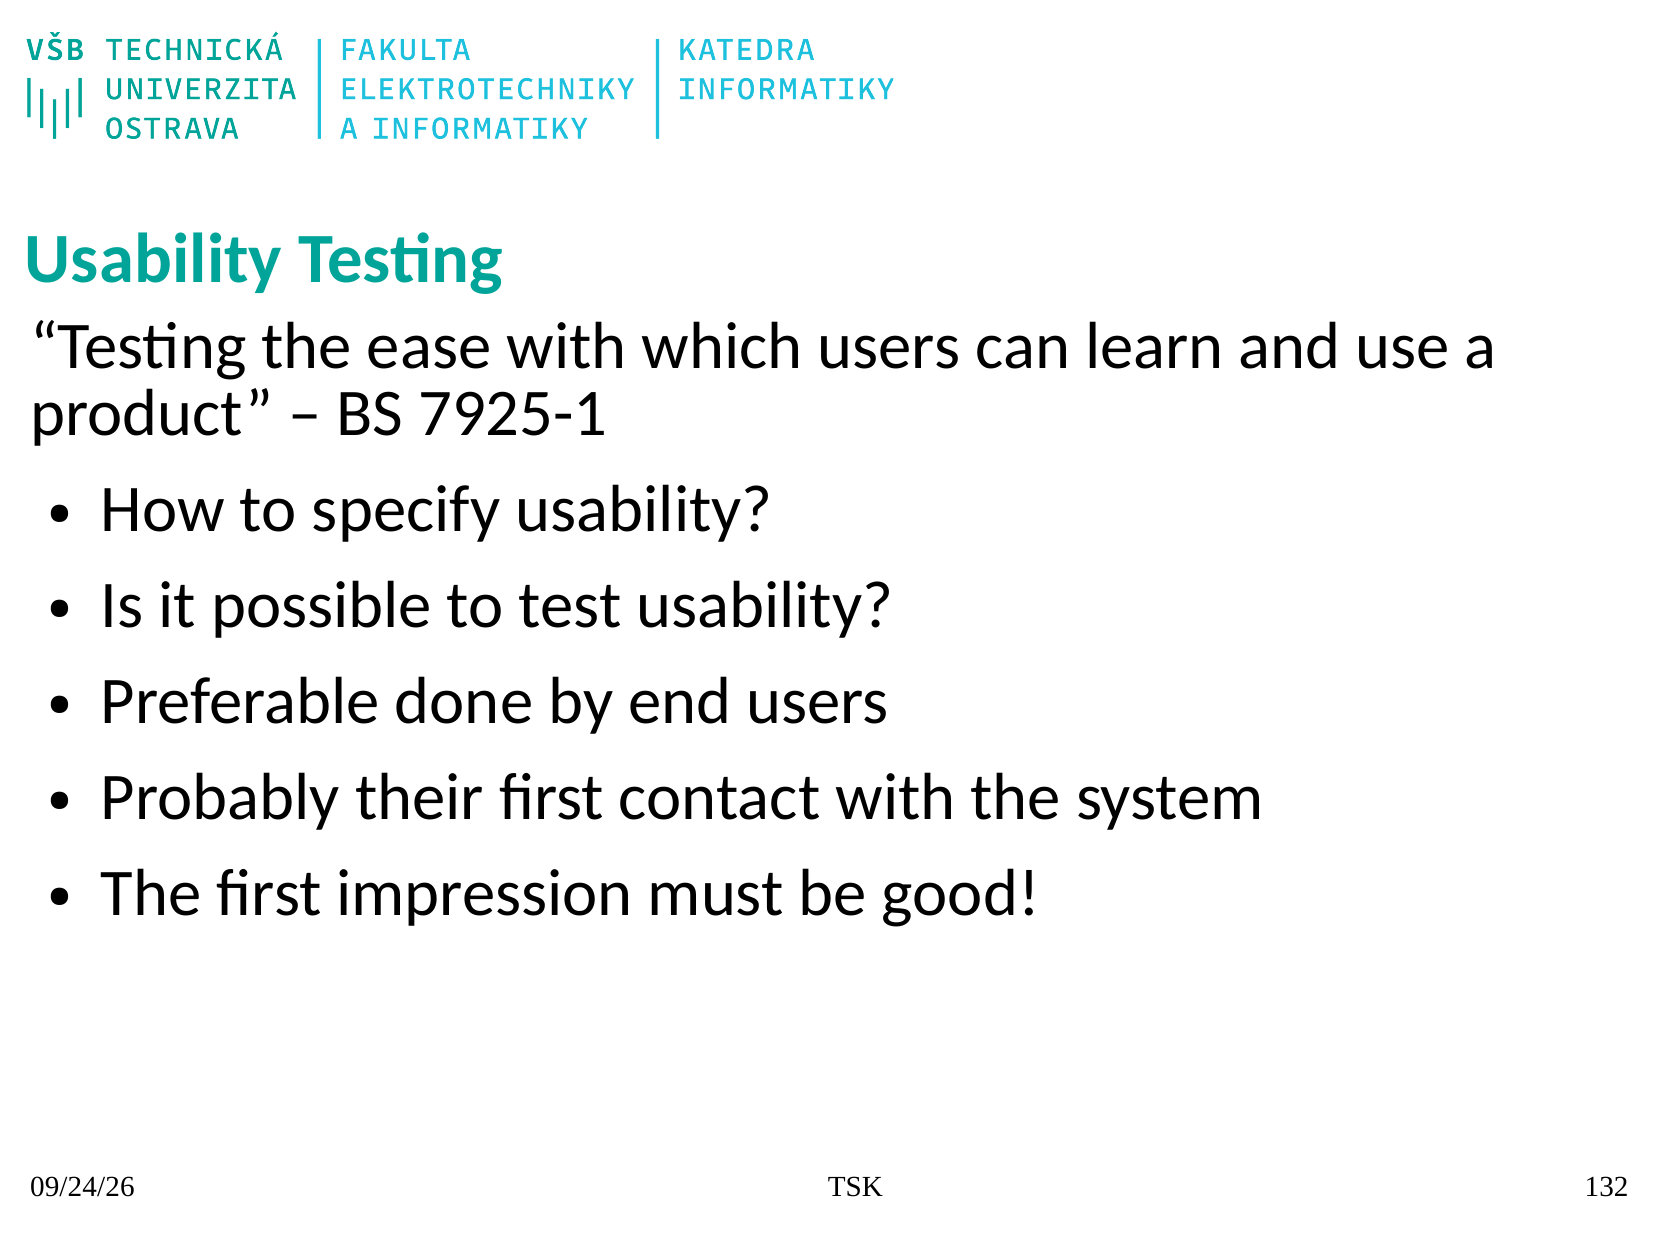

# Usability Testing
“Testing the ease with which users can learn and use a product” – BS 7925-1
How to specify usability?
Is it possible to test usability?
Preferable done by end users
Probably their first contact with the system
The first impression must be good!
TSK
132